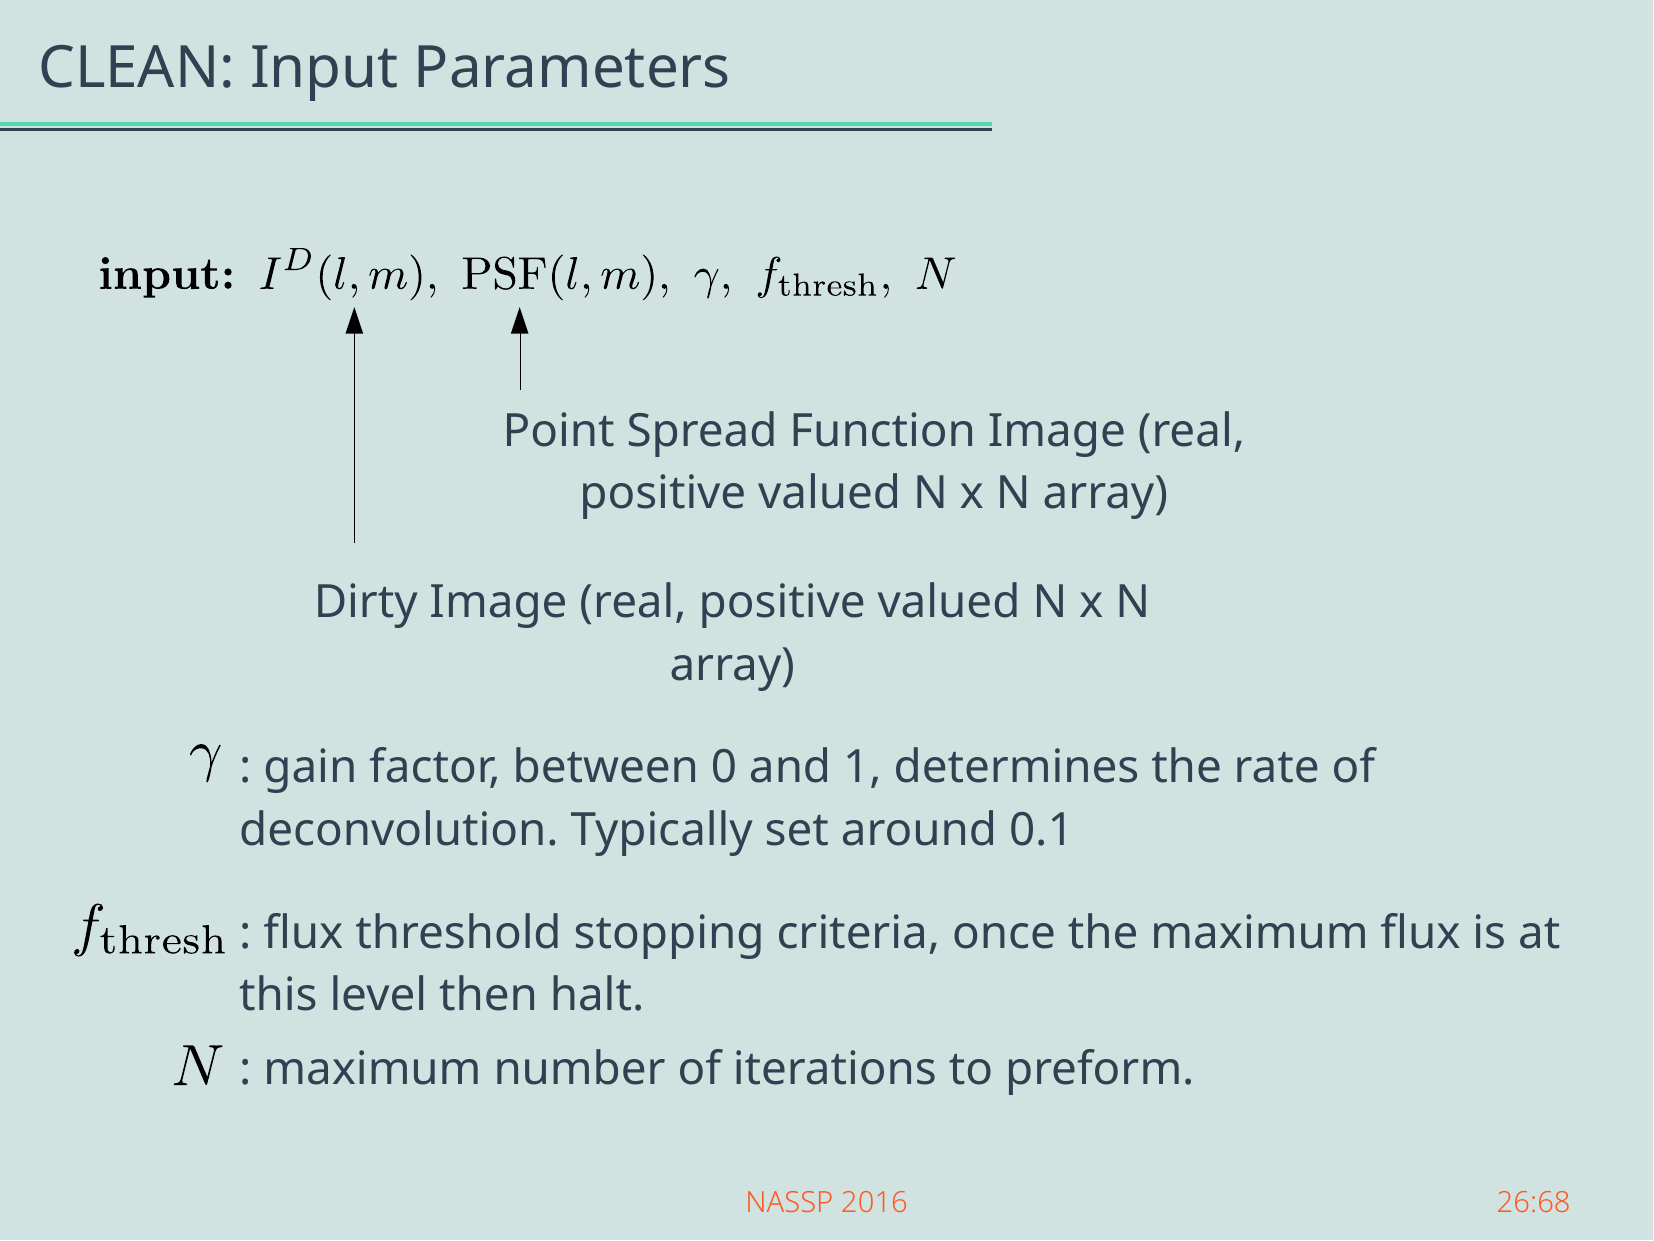

CLEAN: Input Parameters
Point Spread Function Image (real, positive valued N x N array)
Dirty Image (real, positive valued N x N array)
: gain factor, between 0 and 1, determines the rate of deconvolution. Typically set around 0.1
: flux threshold stopping criteria, once the maximum flux is at this level then halt.
: maximum number of iterations to preform.
NASSP 2016
26